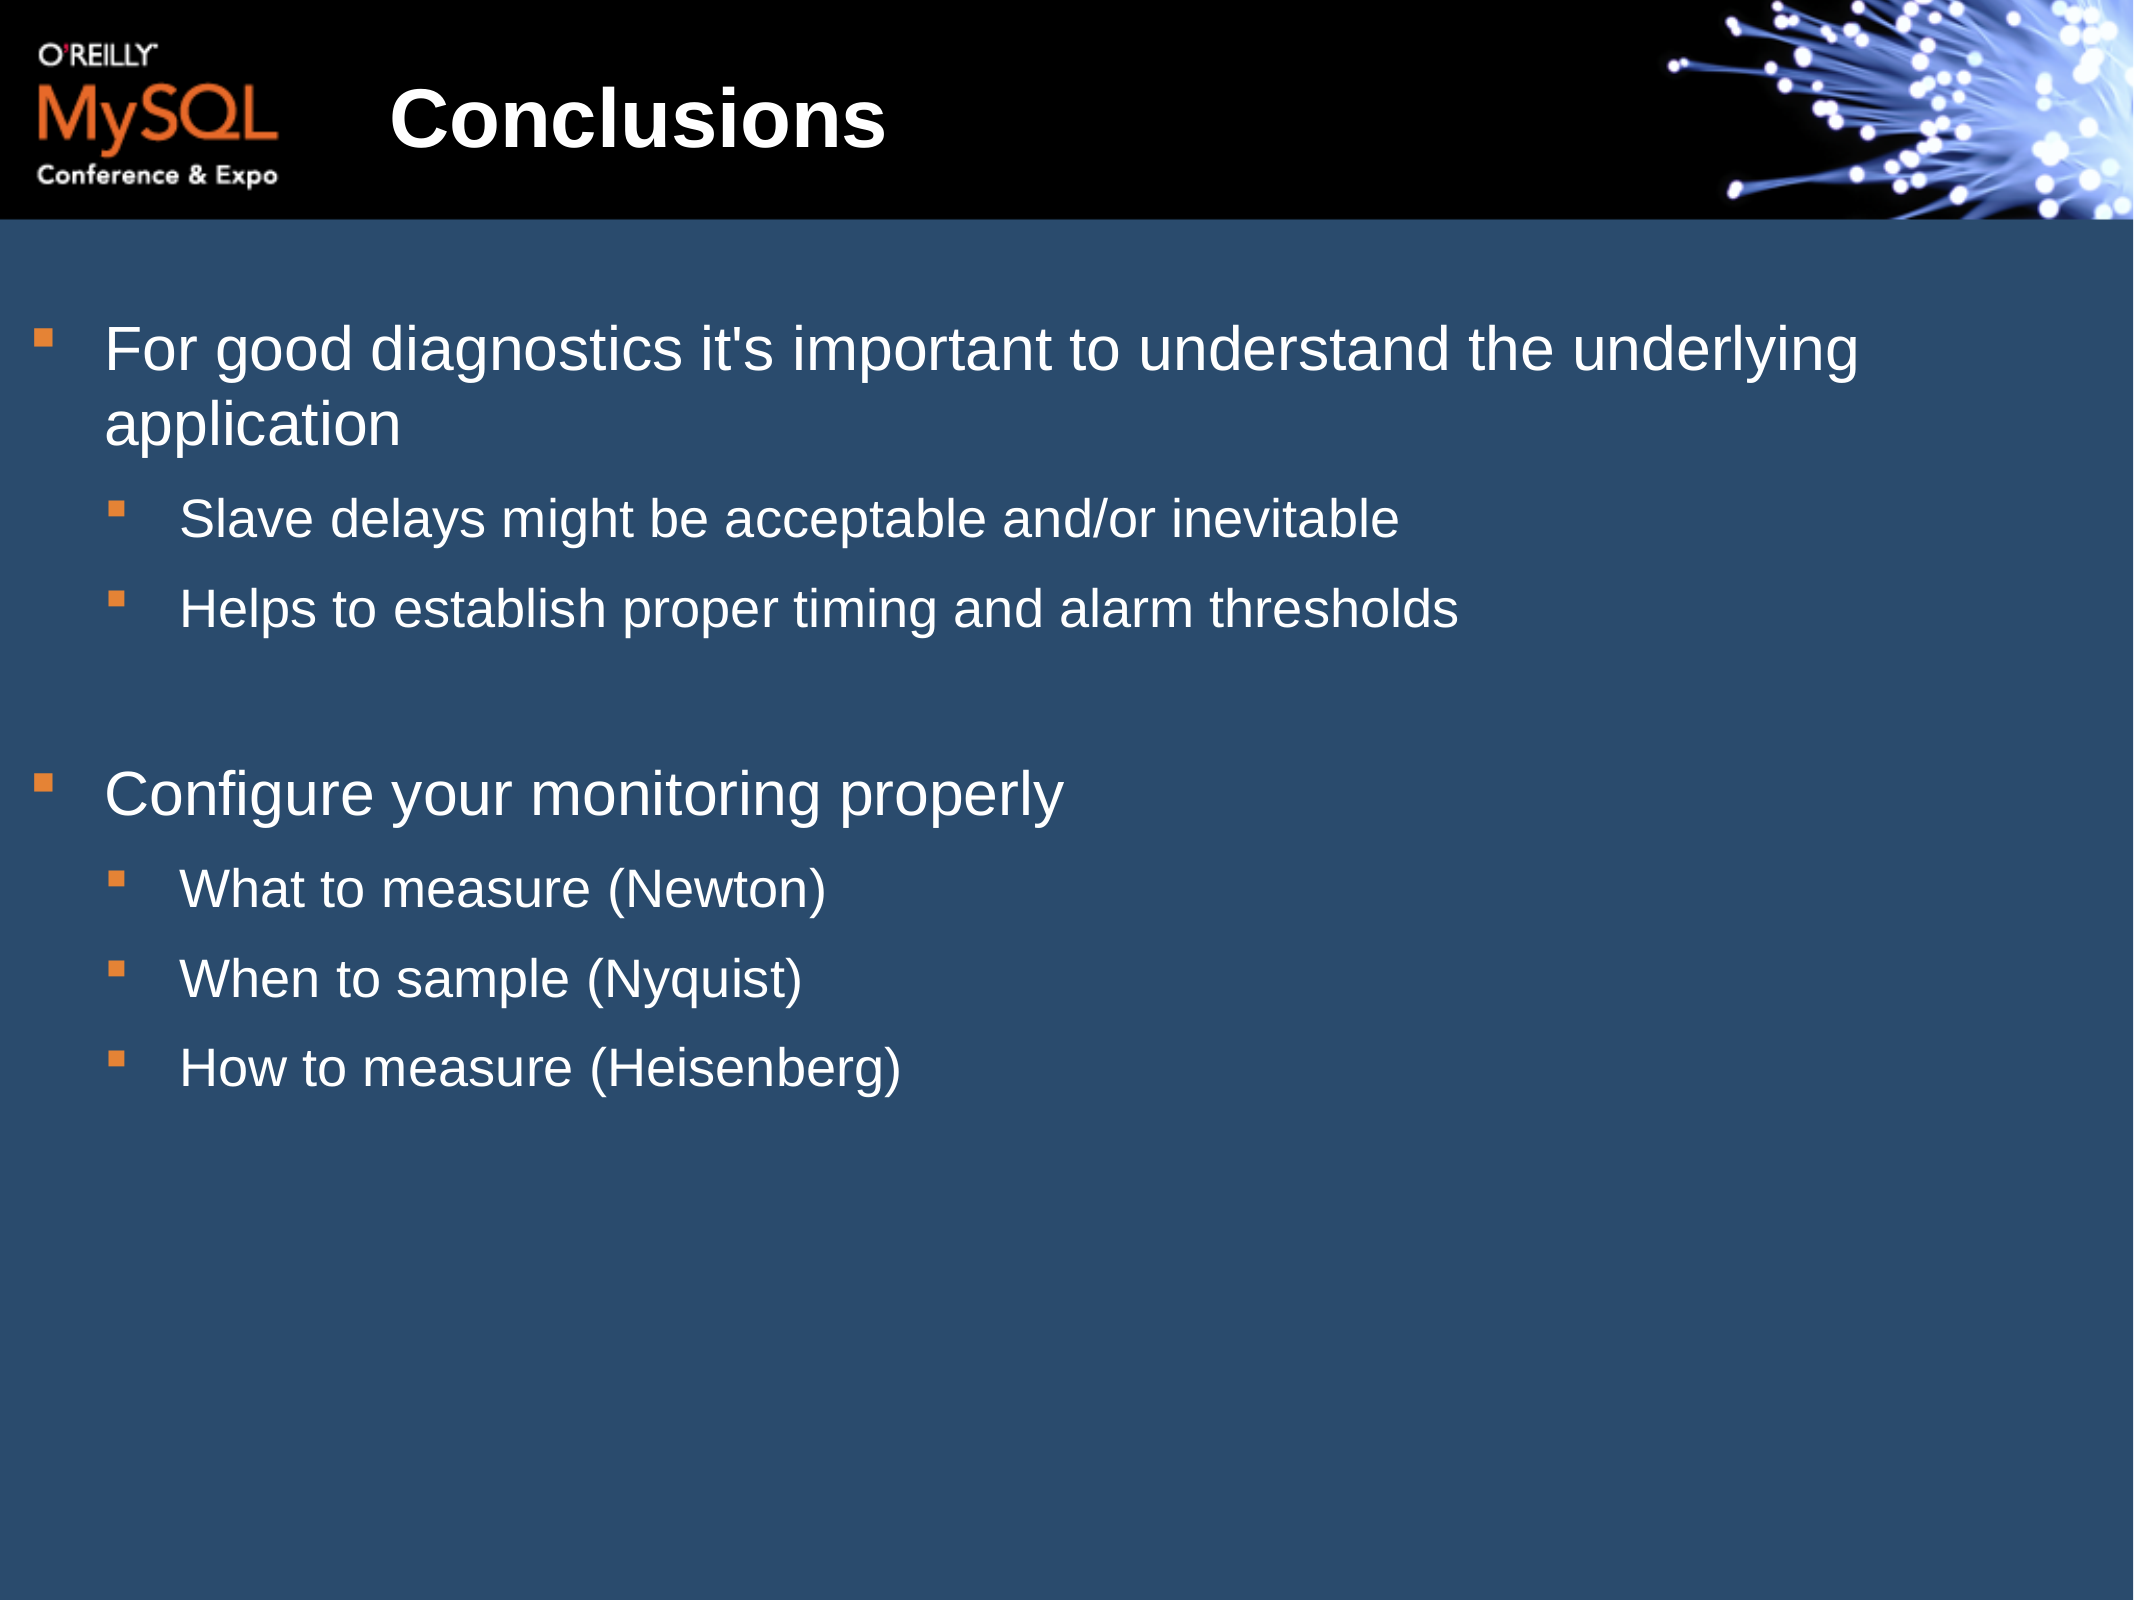

# Conclusions
For good diagnostics it's important to understand the underlying application
Slave delays might be acceptable and/or inevitable
Helps to establish proper timing and alarm thresholds
Configure your monitoring properly
What to measure (Newton)
When to sample (Nyquist)
How to measure (Heisenberg)